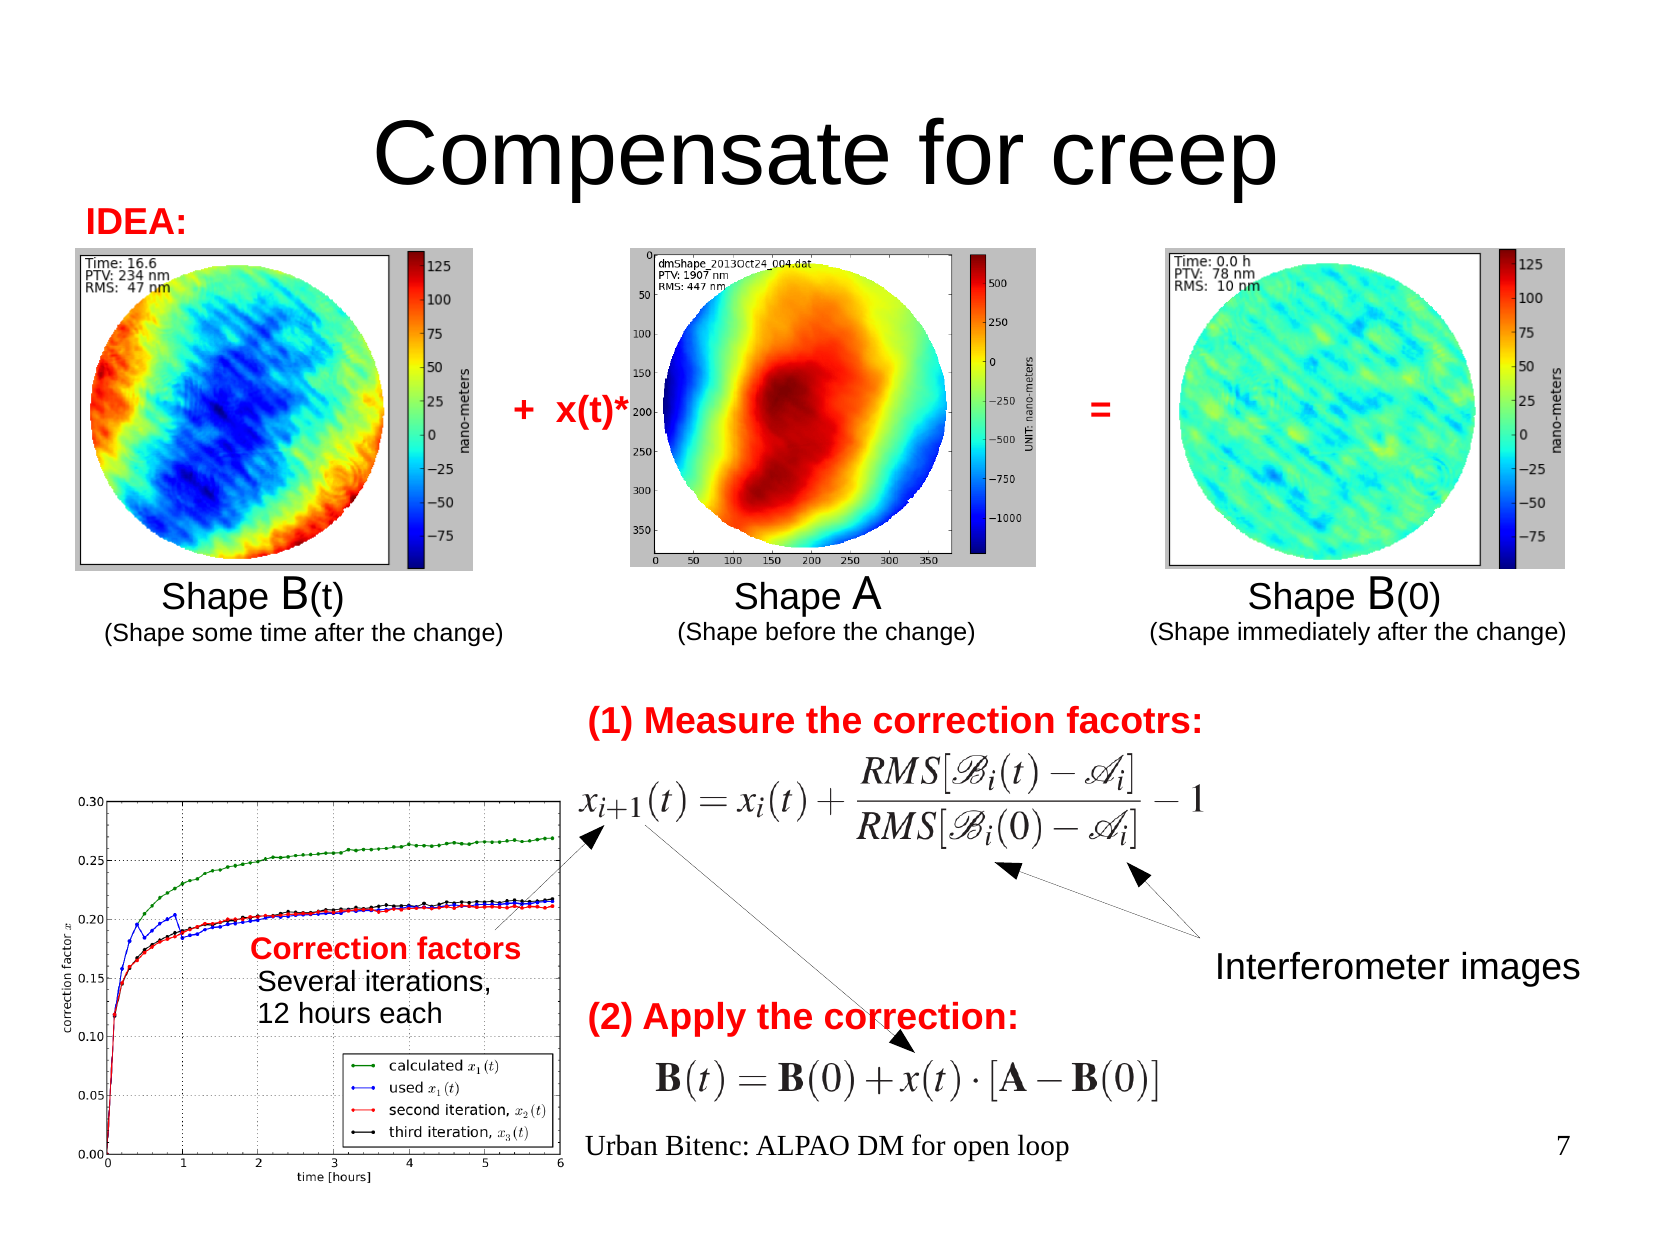

# Compensate for creep
IDEA:
 =
 + x(t)*
Shape B(t)
Shape A
Shape B(0)
(Shape before the change)
(Shape immediately after the change)
(Shape some time after the change)
(1) Measure the correction facotrs:
Correction factors
Interferometer images
Several iterations,
12 hours each
(2) Apply the correction:
Urban Bitenc: ALPAO DM for open loop
7